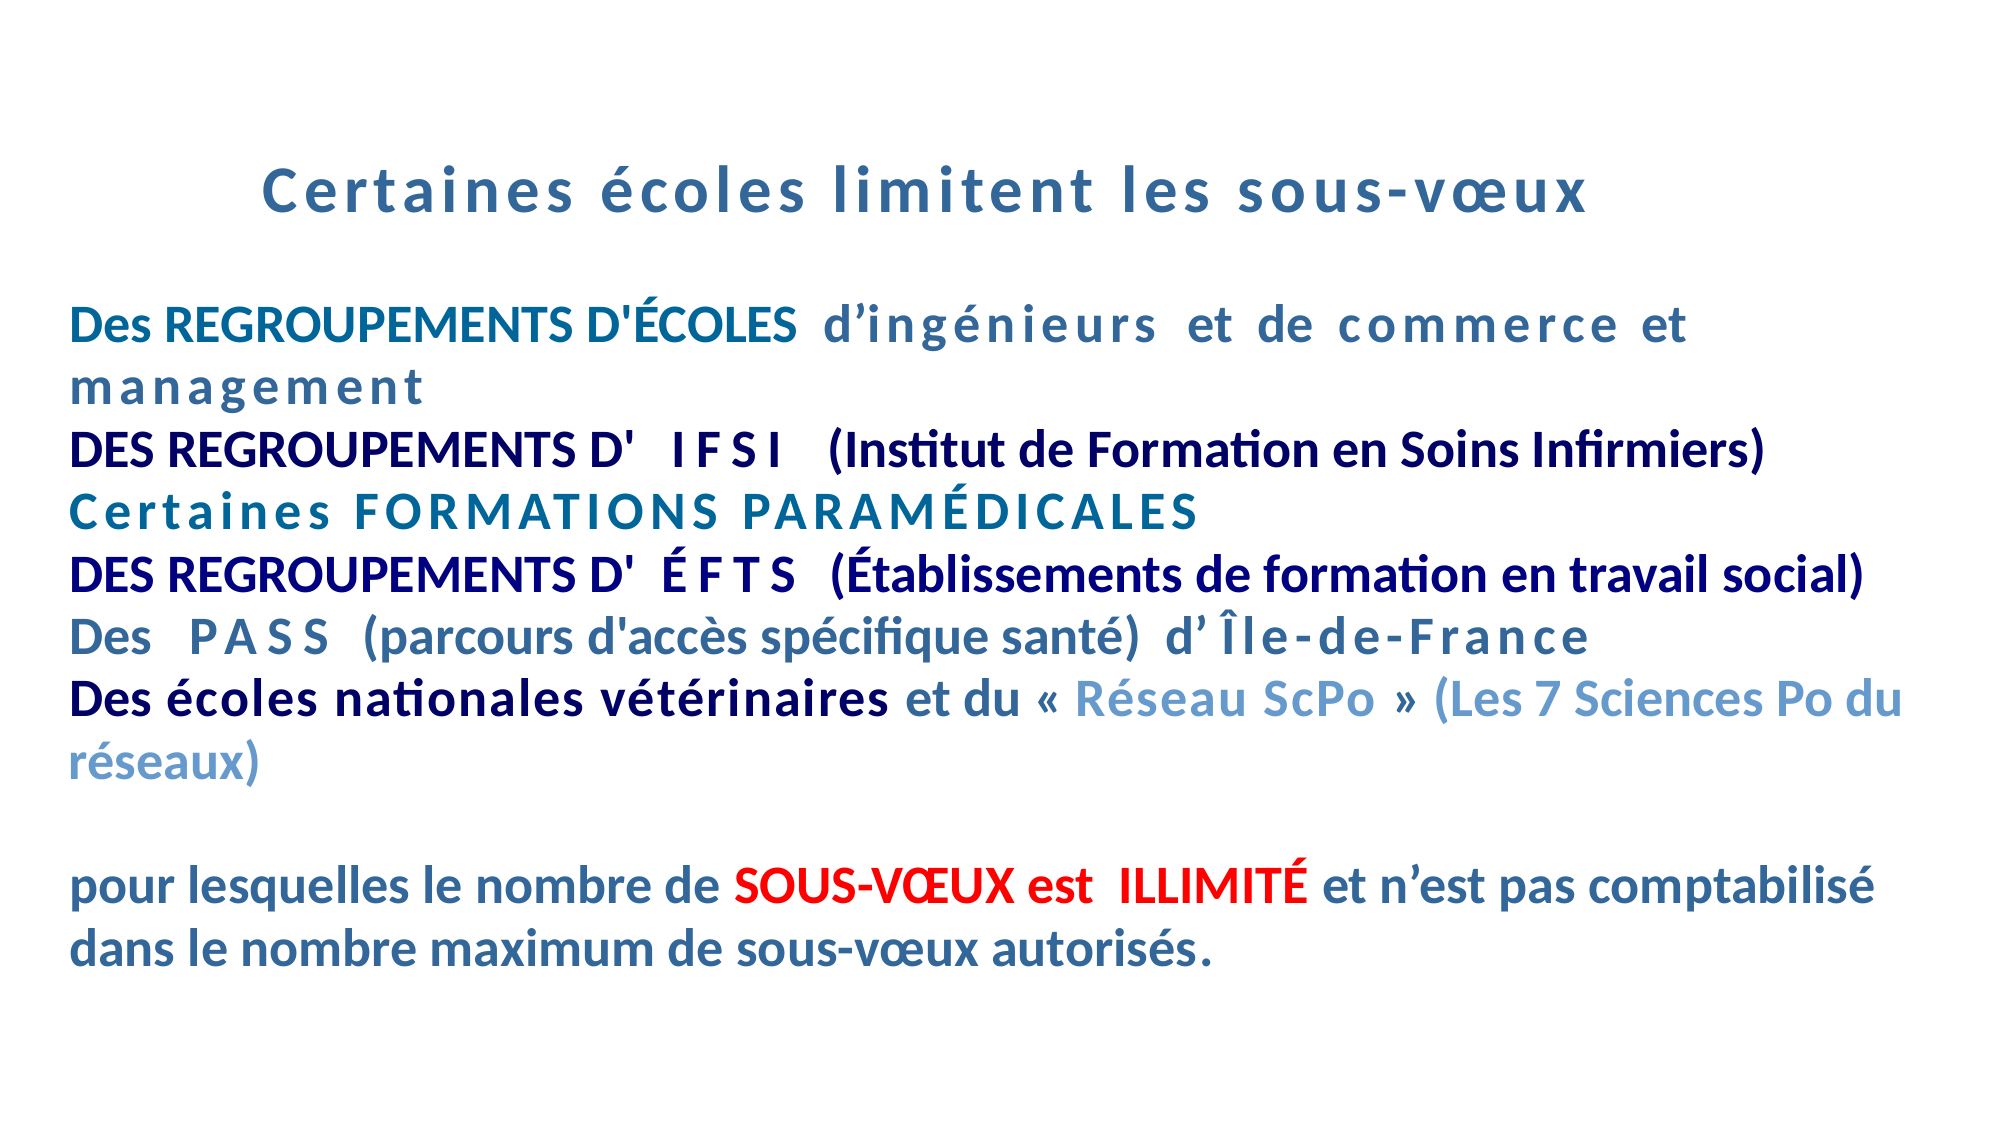

Certaines écoles limitent les sous-vœux 
 Des REGROUPEMENTS D'ÉCOLES d’ingénieurs et de commerce et management
 DES REGROUPEMENTS D' IFSI (Institut de Formation en Soins Infirmiers)
 Certaines FORMATIONS PARAMÉDICALES
 DES REGROUPEMENTS D' ÉFTS (Établissements de formation en travail social)
 Des PASS (parcours d'accès spécifique santé) d’ Île-de-France
 Des écoles nationales vétérinaires et du « Réseau ScPo » (Les 7 Sciences Po du réseaux)
 pour lesquelles le nombre de SOUS-VŒUX est ILLIMITÉ et n’est pas comptabilisé
 dans le nombre maximum de sous-vœux autorisés.